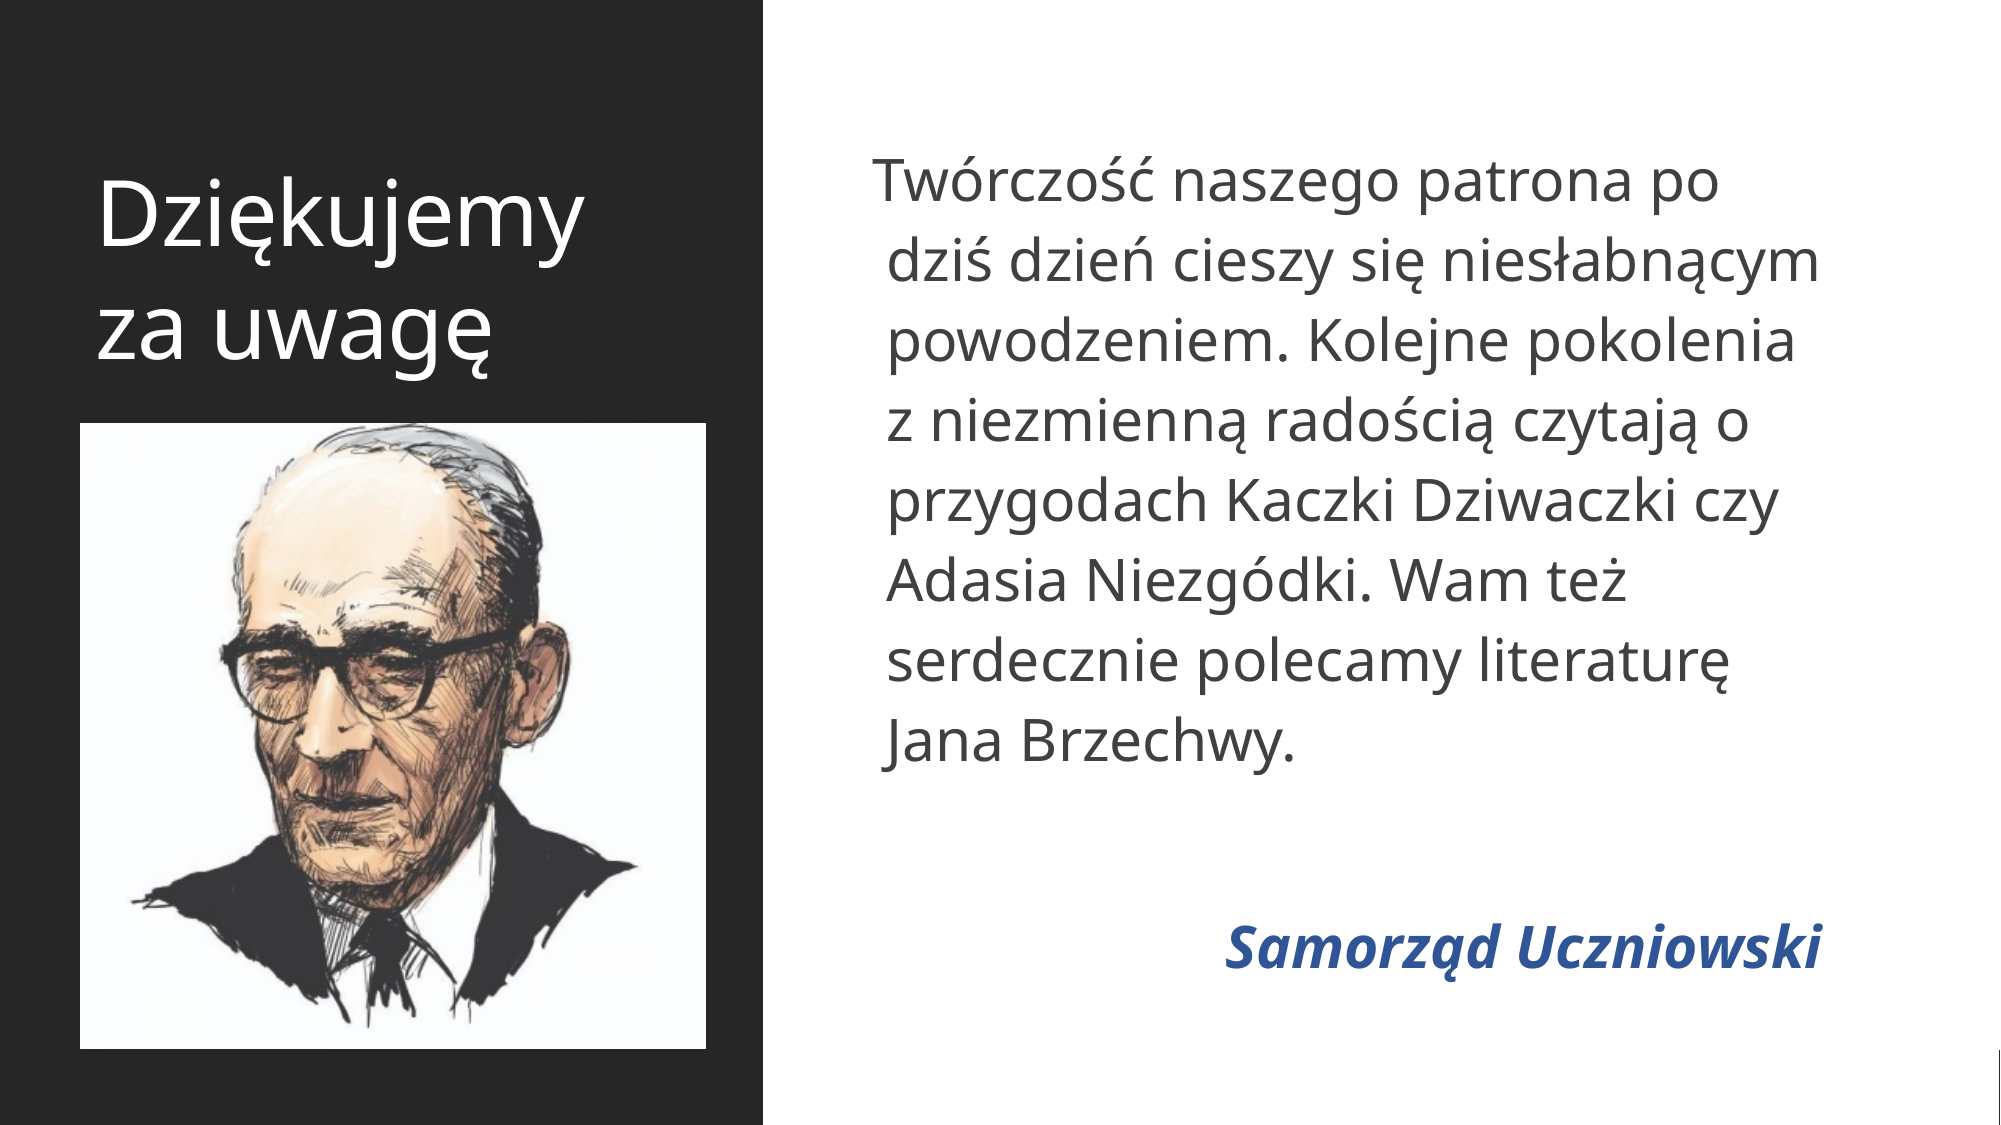

# Dziękujemy za uwagę
Twórczość naszego patrona po dziś dzień cieszy się niesłabnącym powodzeniem. Kolejne pokolenia z niezmienną radością czytają o przygodach Kaczki Dziwaczki czy Adasia Niezgódki. Wam też serdecznie polecamy literaturę Jana Brzechwy.
Samorząd Uczniowski